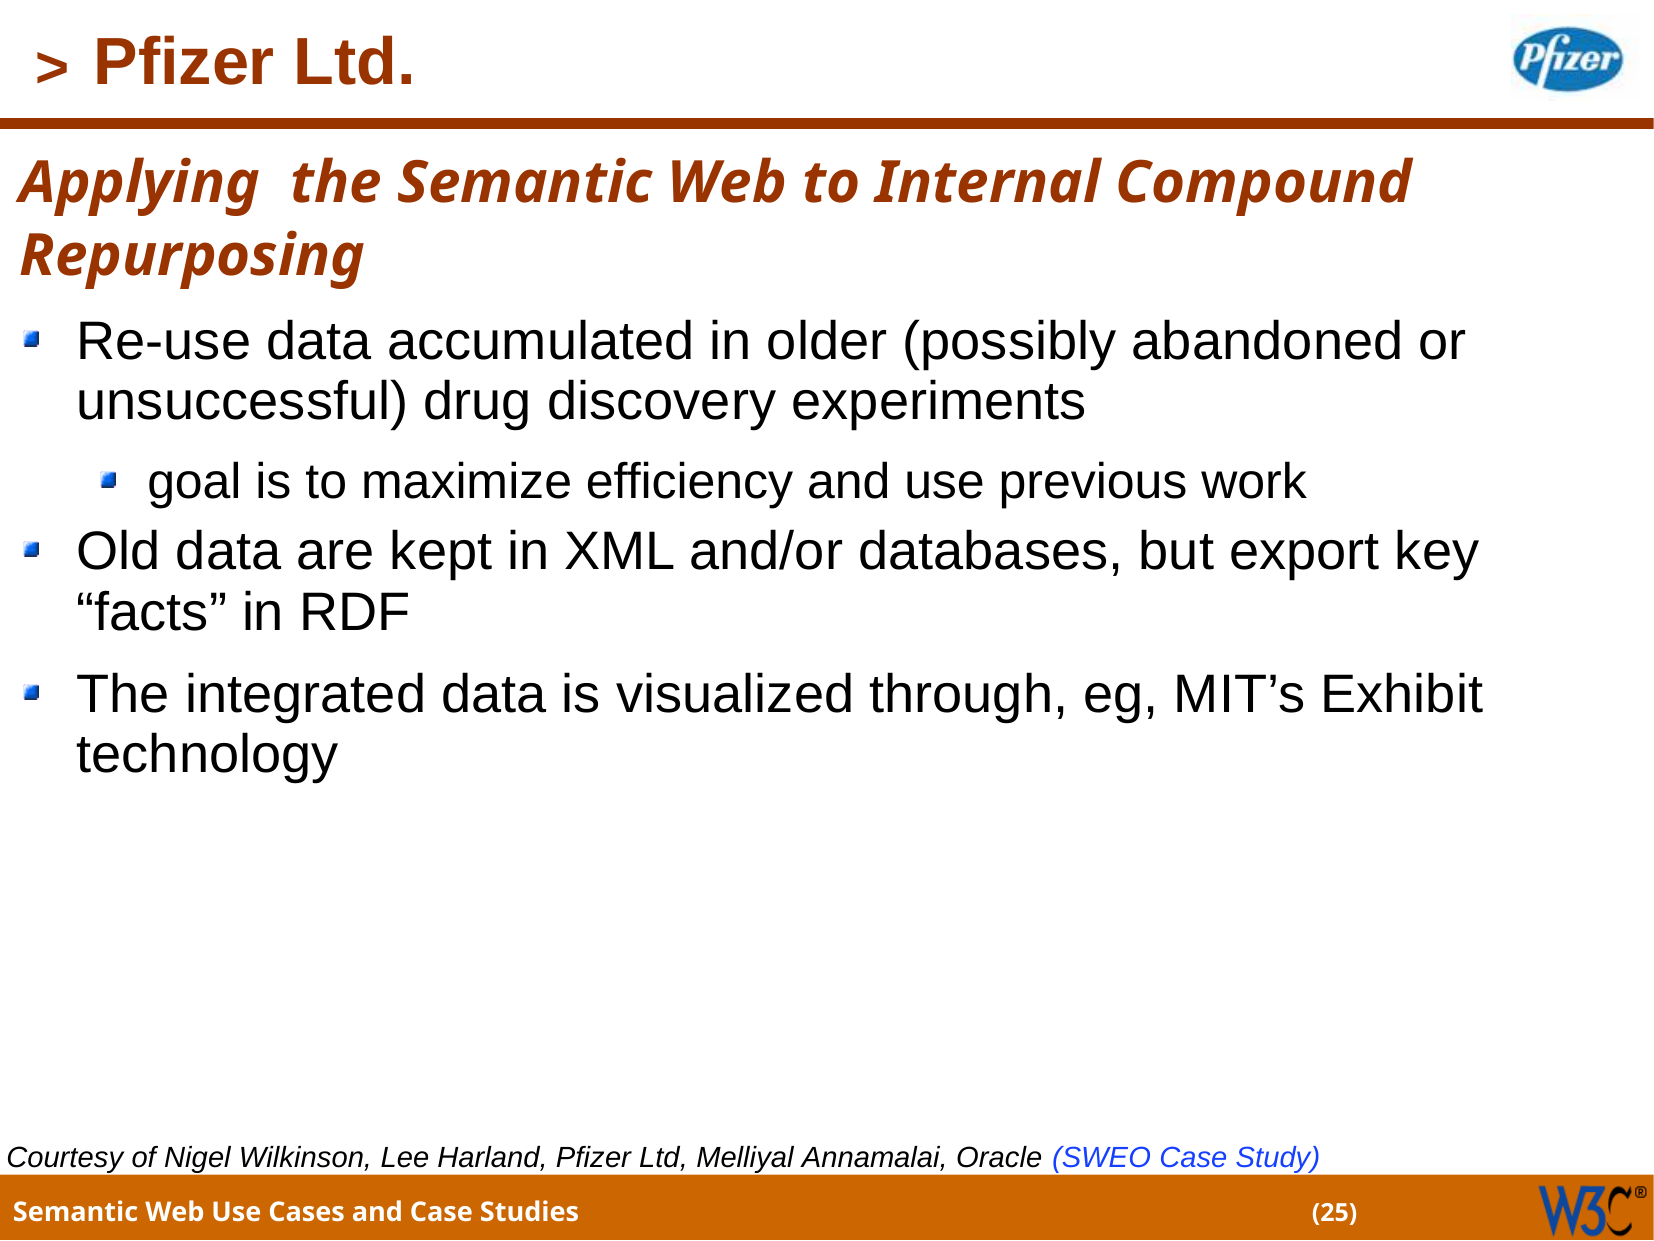

# Pfizer Ltd.
Applying the Semantic Web to Internal Compound Repurposing
Re-use data accumulated in older (possibly abandoned or unsuccessful) drug discovery experiments
goal is to maximize efficiency and use previous work
Old data are kept in XML and/or databases, but export key “facts” in RDF
The integrated data is visualized through, eg, MIT’s Exhibit technology
Courtesy of Nigel Wilkinson, Lee Harland, Pfizer Ltd, Melliyal Annamalai, Oracle (SWEO Case Study)